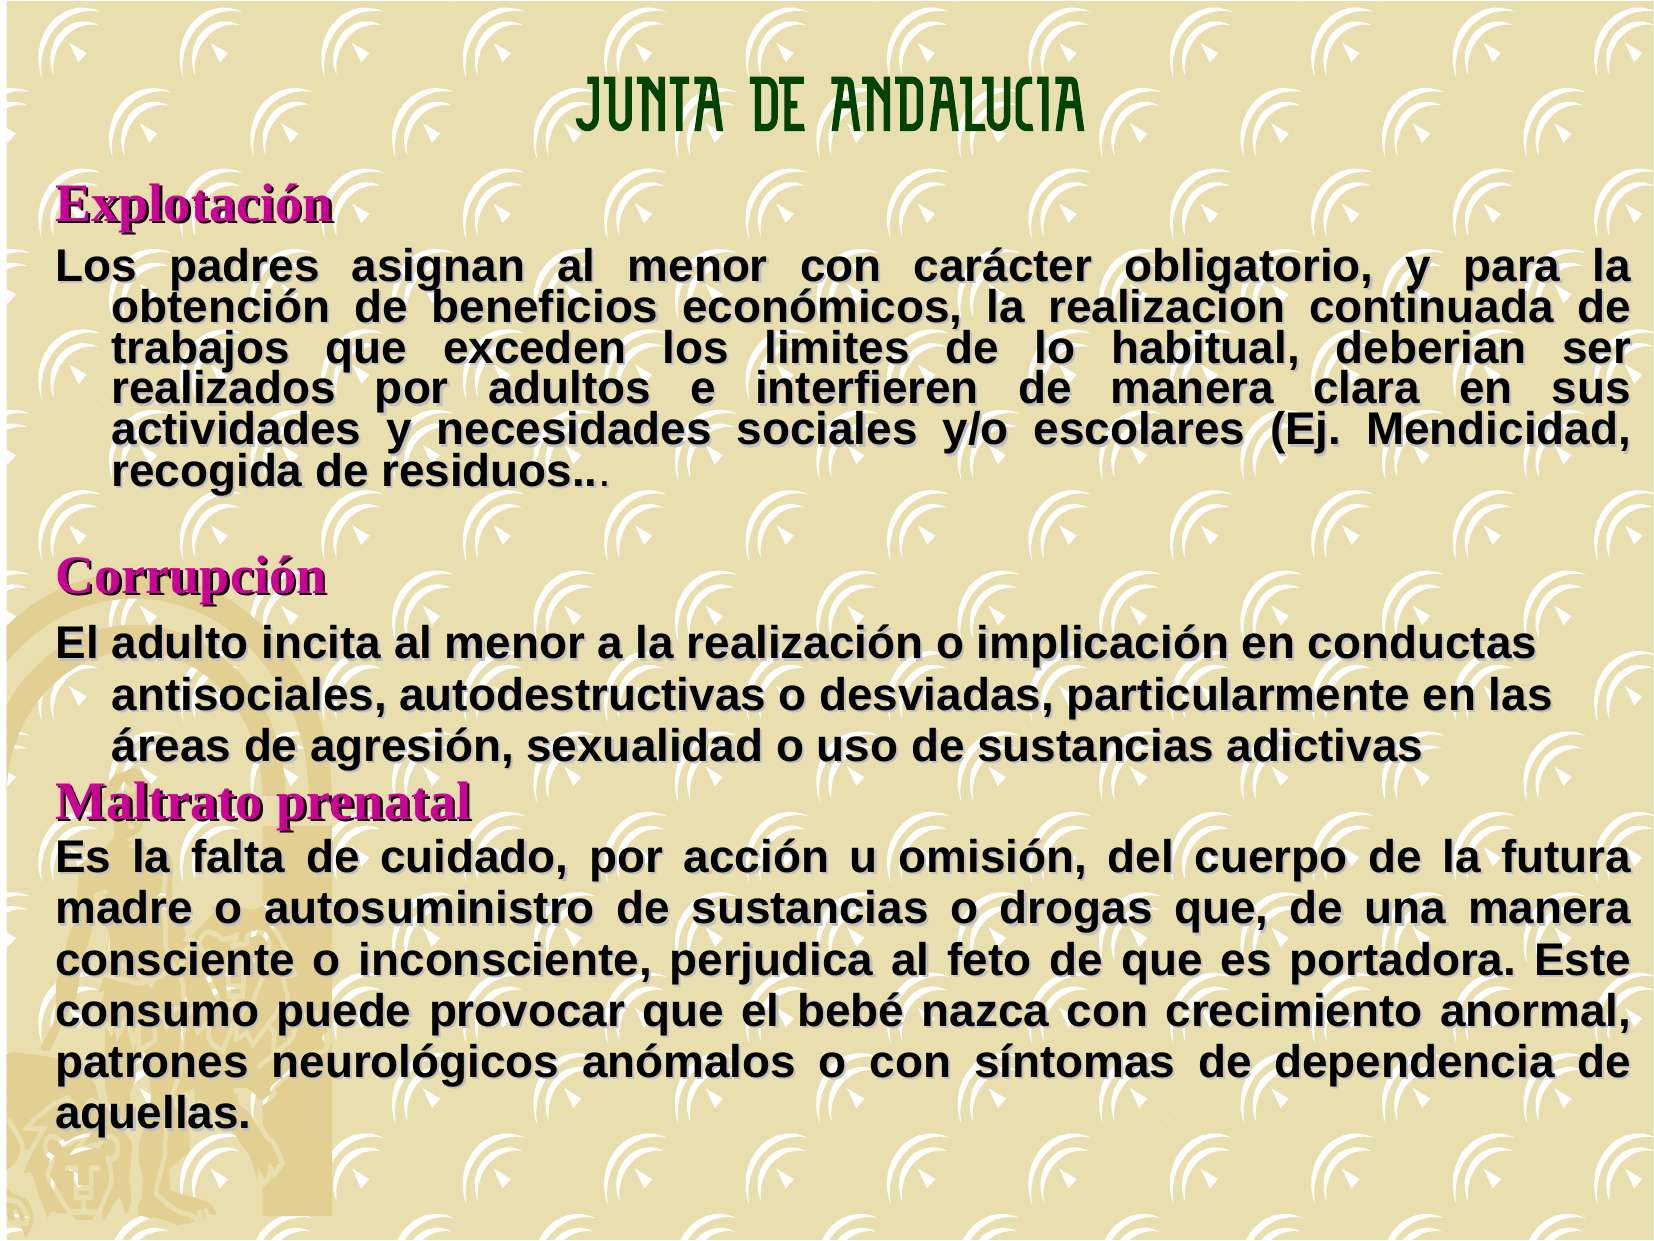

Explotación
Los padres asignan al menor con carácter obligatorio, y para la obtención de beneficios económicos, la realizacion continuada de trabajos que exceden los limites de lo habitual, deberian ser realizados por adultos e interfieren de manera clara en sus actividades y necesidades sociales y/o escolares (Ej. Mendicidad, recogida de residuos...
Corrupción
El adulto incita al menor a la realización o implicación en conductas antisociales, autodestructivas o desviadas, particularmente en las áreas de agresión, sexualidad o uso de sustancias adictivas
Maltrato prenatal
Es la falta de cuidado, por acción u omisión, del cuerpo de la futura madre o autosuministro de sustancias o drogas que, de una manera consciente o inconsciente, perjudica al feto de que es portadora. Este consumo puede provocar que el bebé nazca con crecimiento anormal, patrones neurológicos anómalos o con síntomas de dependencia de aquellas.
#